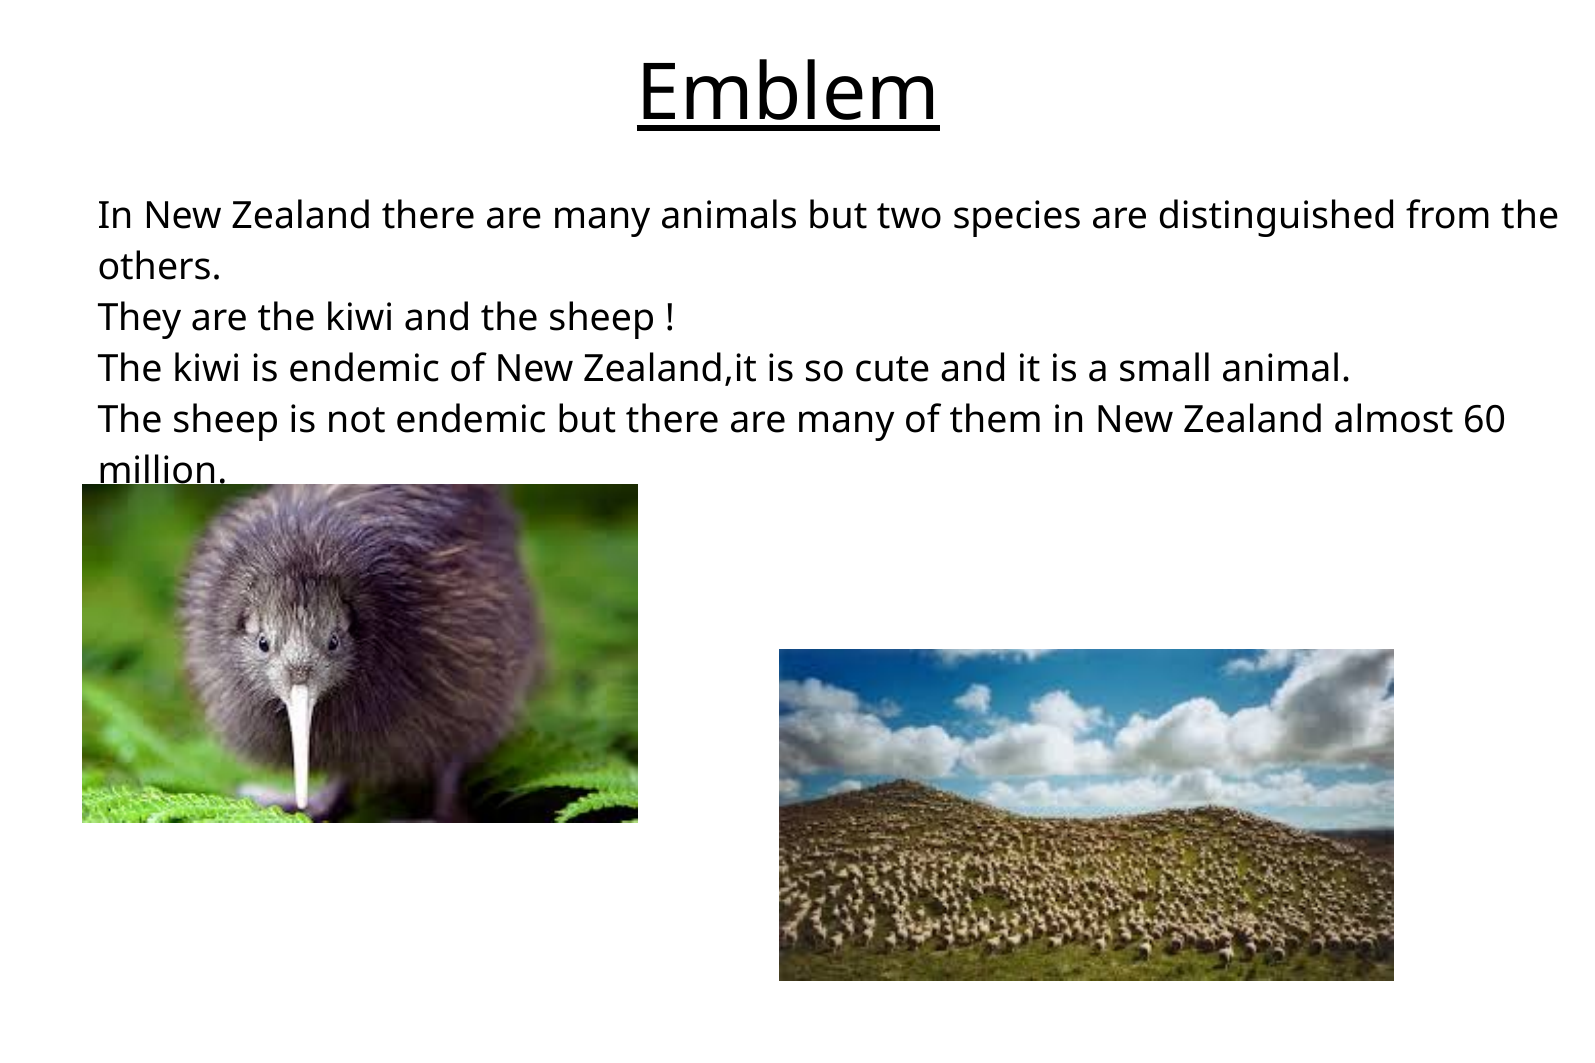

# Emblem
In New Zealand there are many animals but two species are distinguished from the others.
They are the kiwi and the sheep !
The kiwi is endemic of New Zealand,it is so cute and it is a small animal.
The sheep is not endemic but there are many of them in New Zealand almost 60 million.